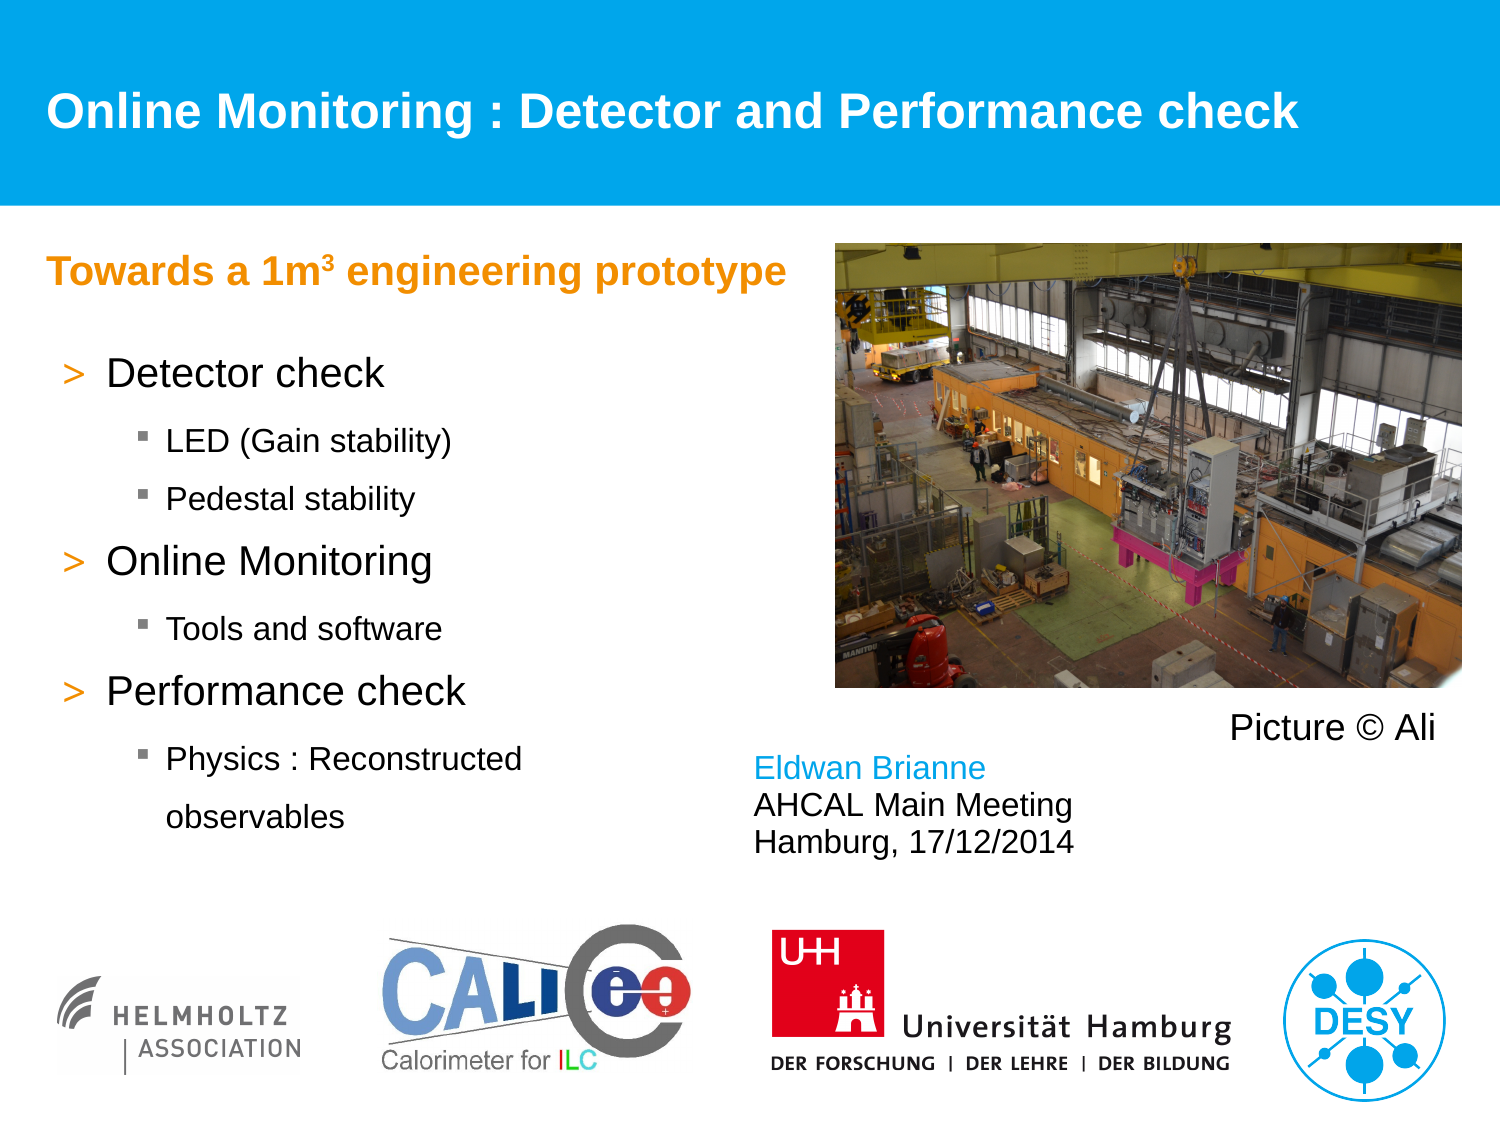

# Online Monitoring : Detector and Performance check
Towards a 1m3 engineering prototype
Detector check
LED (Gain stability)
Pedestal stability
Online Monitoring
Tools and software
Performance check
Physics : Reconstructed
observables
Picture © Ali
Eldwan Brianne
AHCAL Main Meeting
Hamburg, 17/12/2014